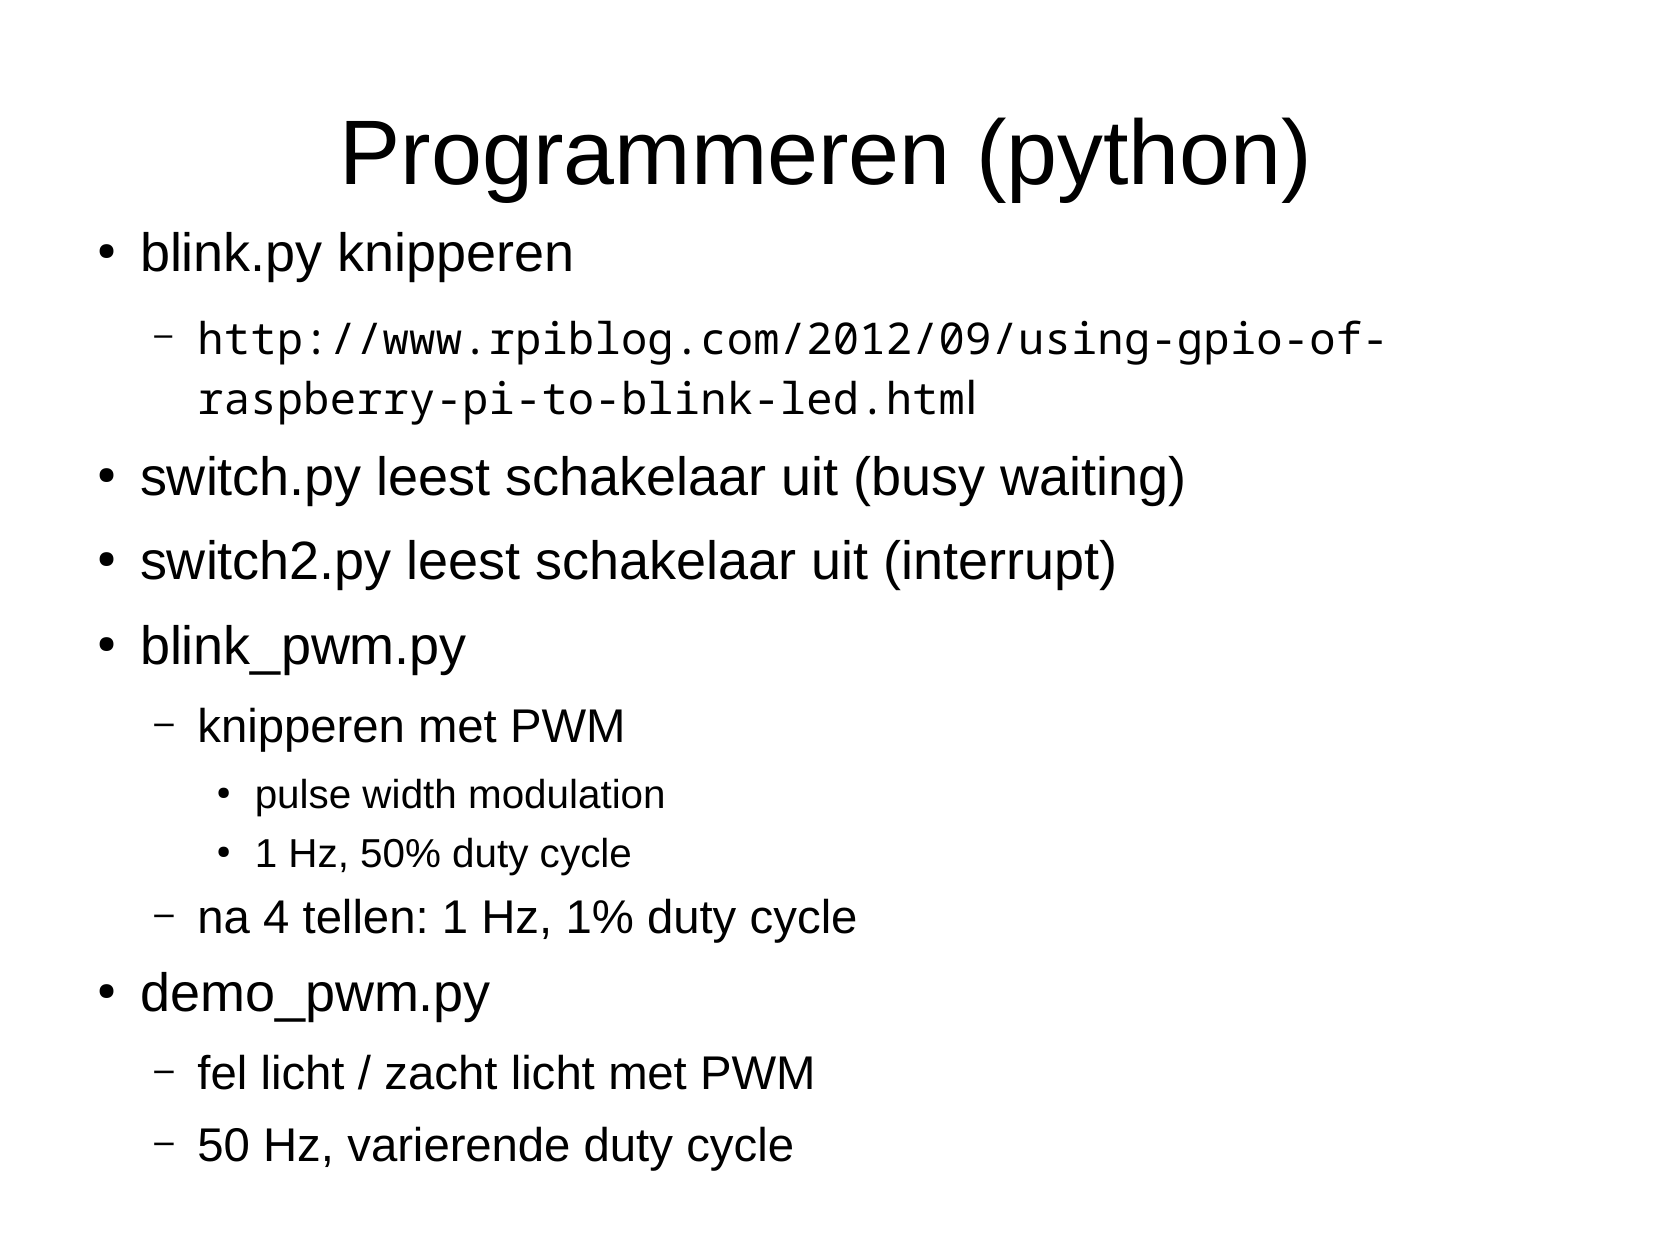

# Programmeren (python)
blink.py knipperen
http://www.rpiblog.com/2012/09/using-gpio-of-raspberry-pi-to-blink-led.html
switch.py leest schakelaar uit (busy waiting)
switch2.py leest schakelaar uit (interrupt)
blink_pwm.py
knipperen met PWM
pulse width modulation
1 Hz, 50% duty cycle
na 4 tellen: 1 Hz, 1% duty cycle
demo_pwm.py
fel licht / zacht licht met PWM
50 Hz, varierende duty cycle